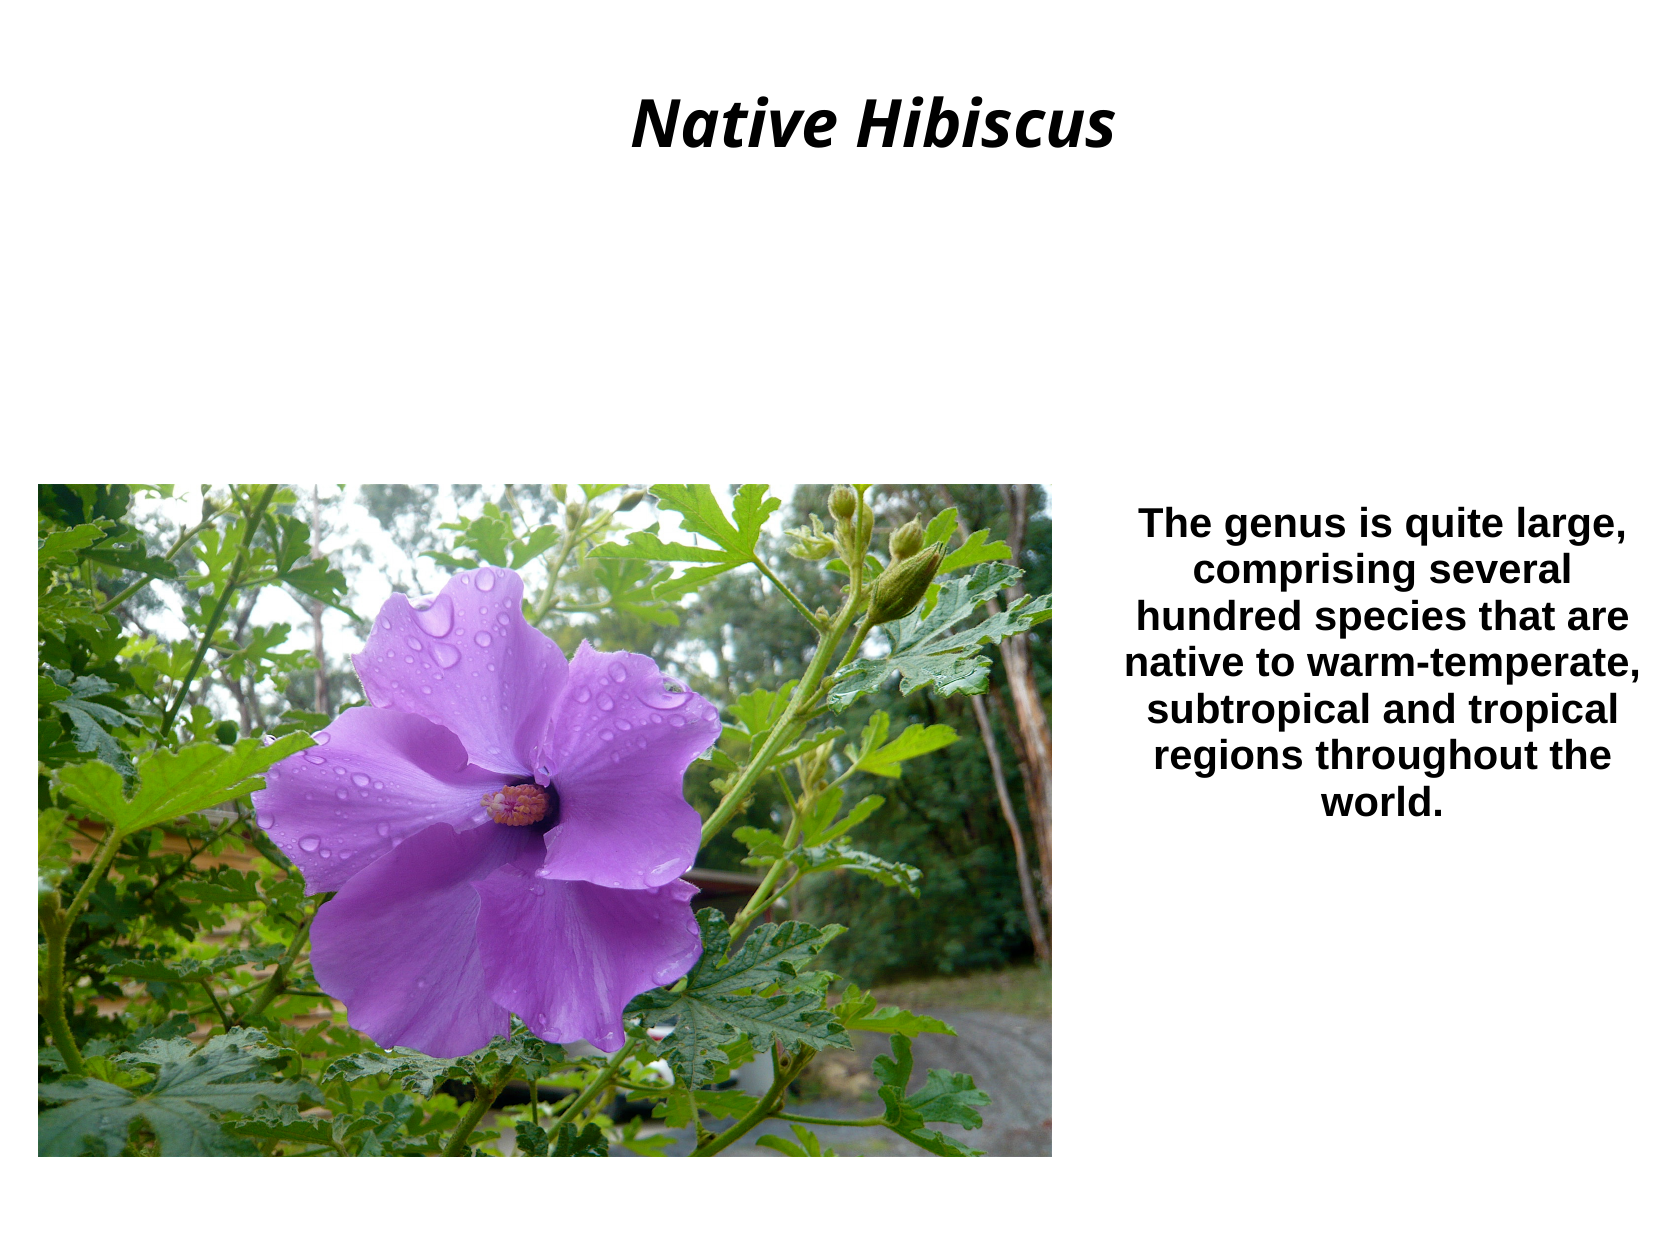

Native Hibiscus
The genus is quite large, comprising several hundred species that are native to warm-temperate, subtropical and tropical regions throughout the world.